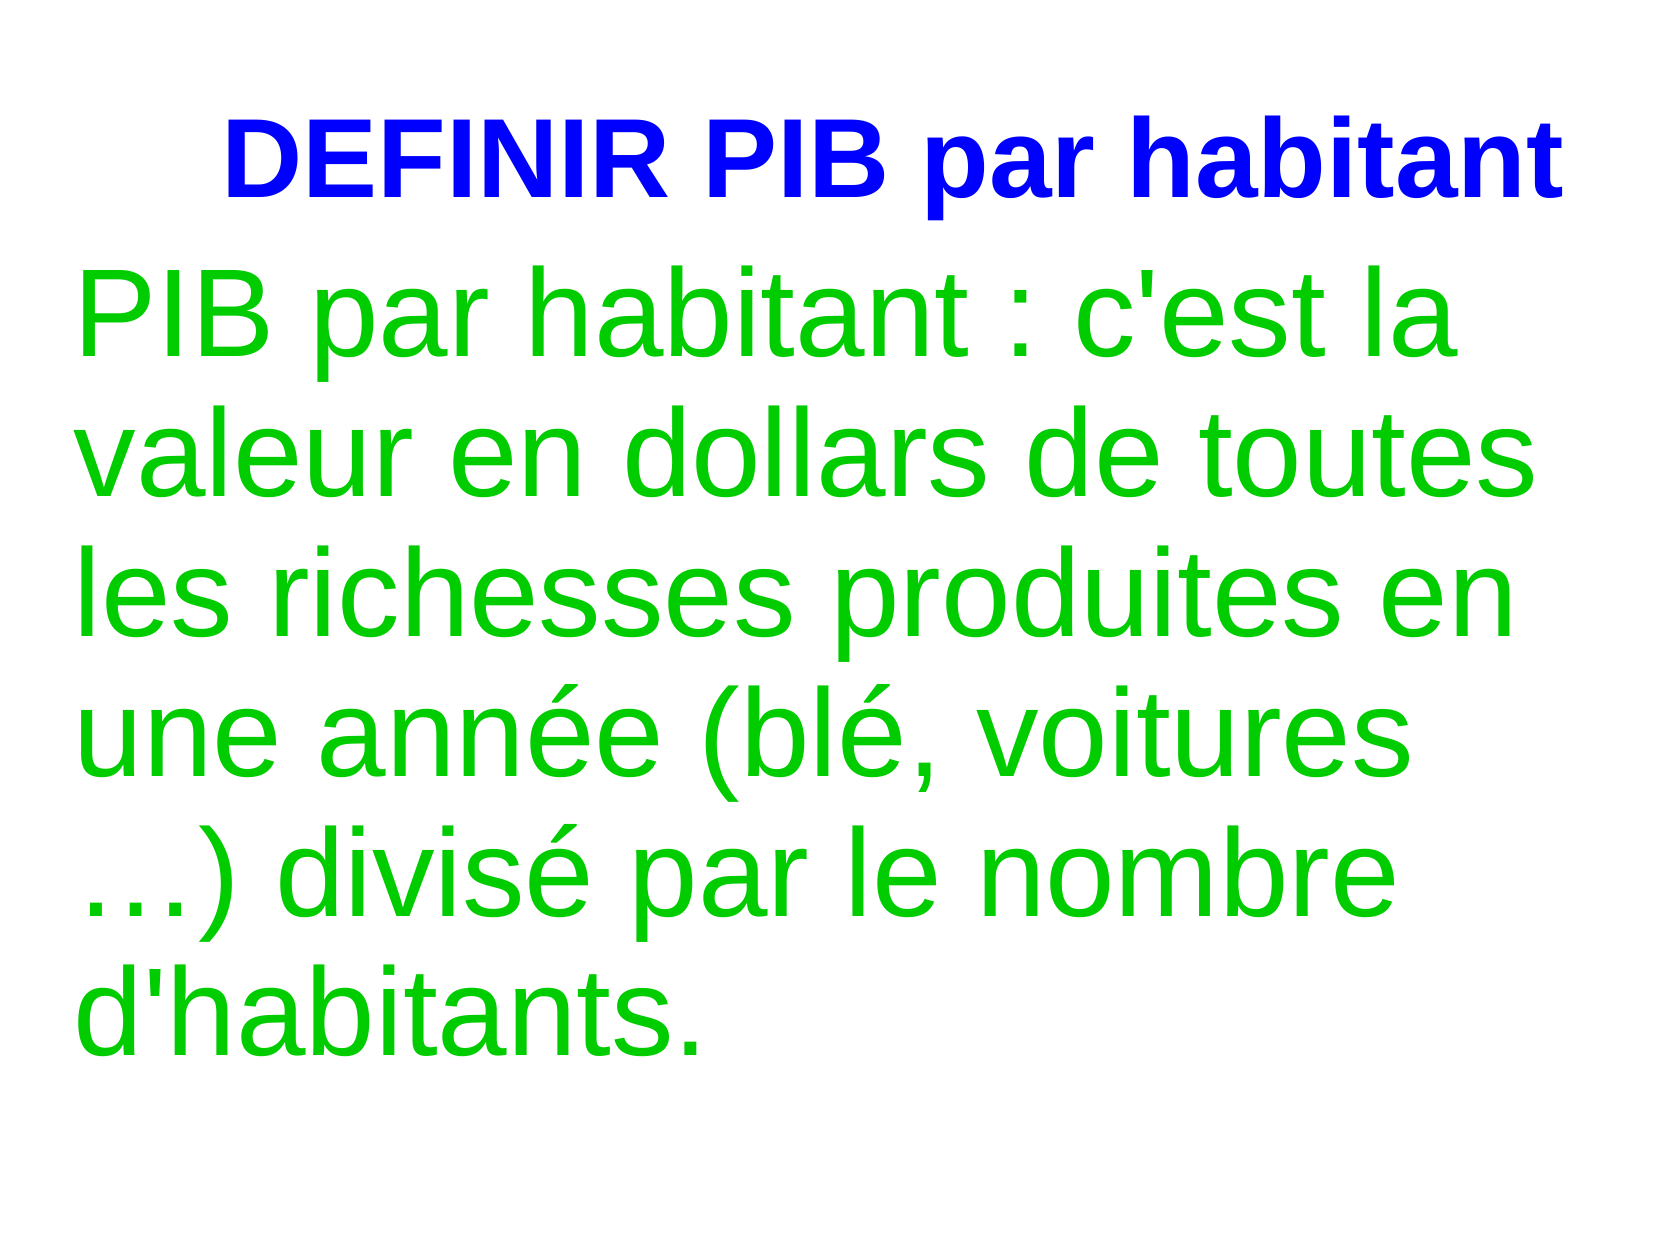

DEFINIR PIB par habitant
PIB par habitant : c'est la valeur en dollars de toutes les richesses produites en une année (blé, voitures …) divisé par le nombre d'habitants.